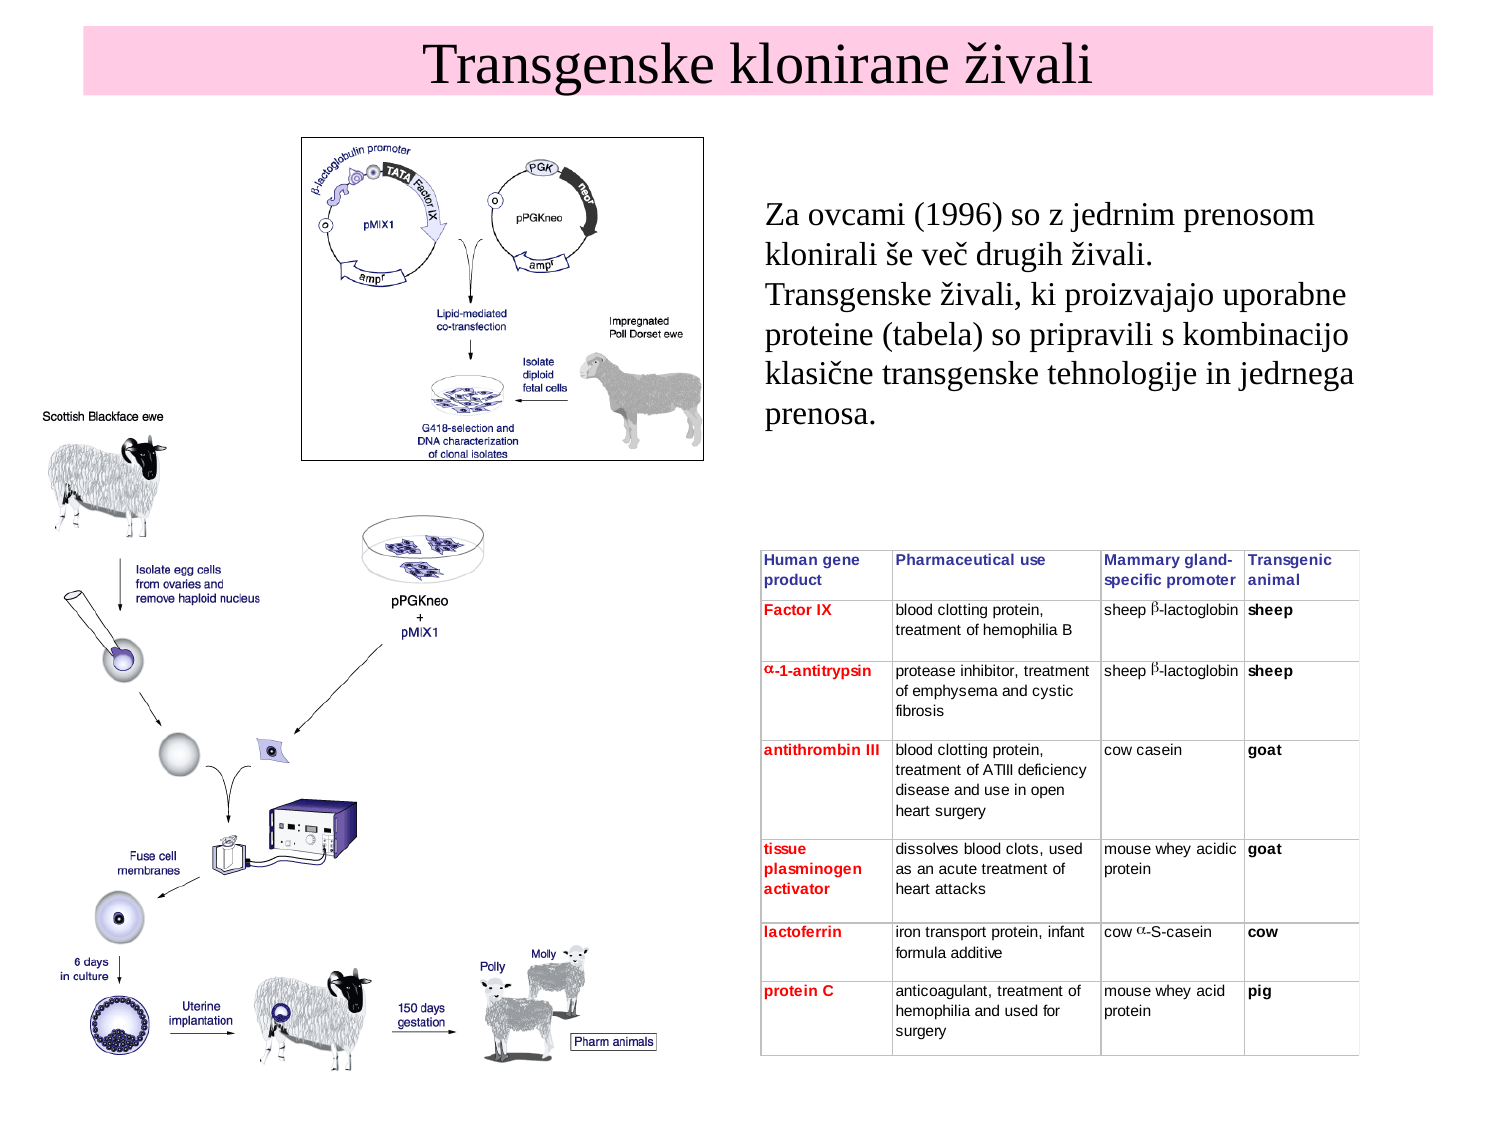

Transgenske klonirane živali
#
Za ovcami (1996) so z jedrnim prenosom klonirali še več drugih živali.
Transgenske živali, ki proizvajajo uporabne proteine (tabela) so pripravili s kombinacijo klasične transgenske tehnologije in jedrnega prenosa.